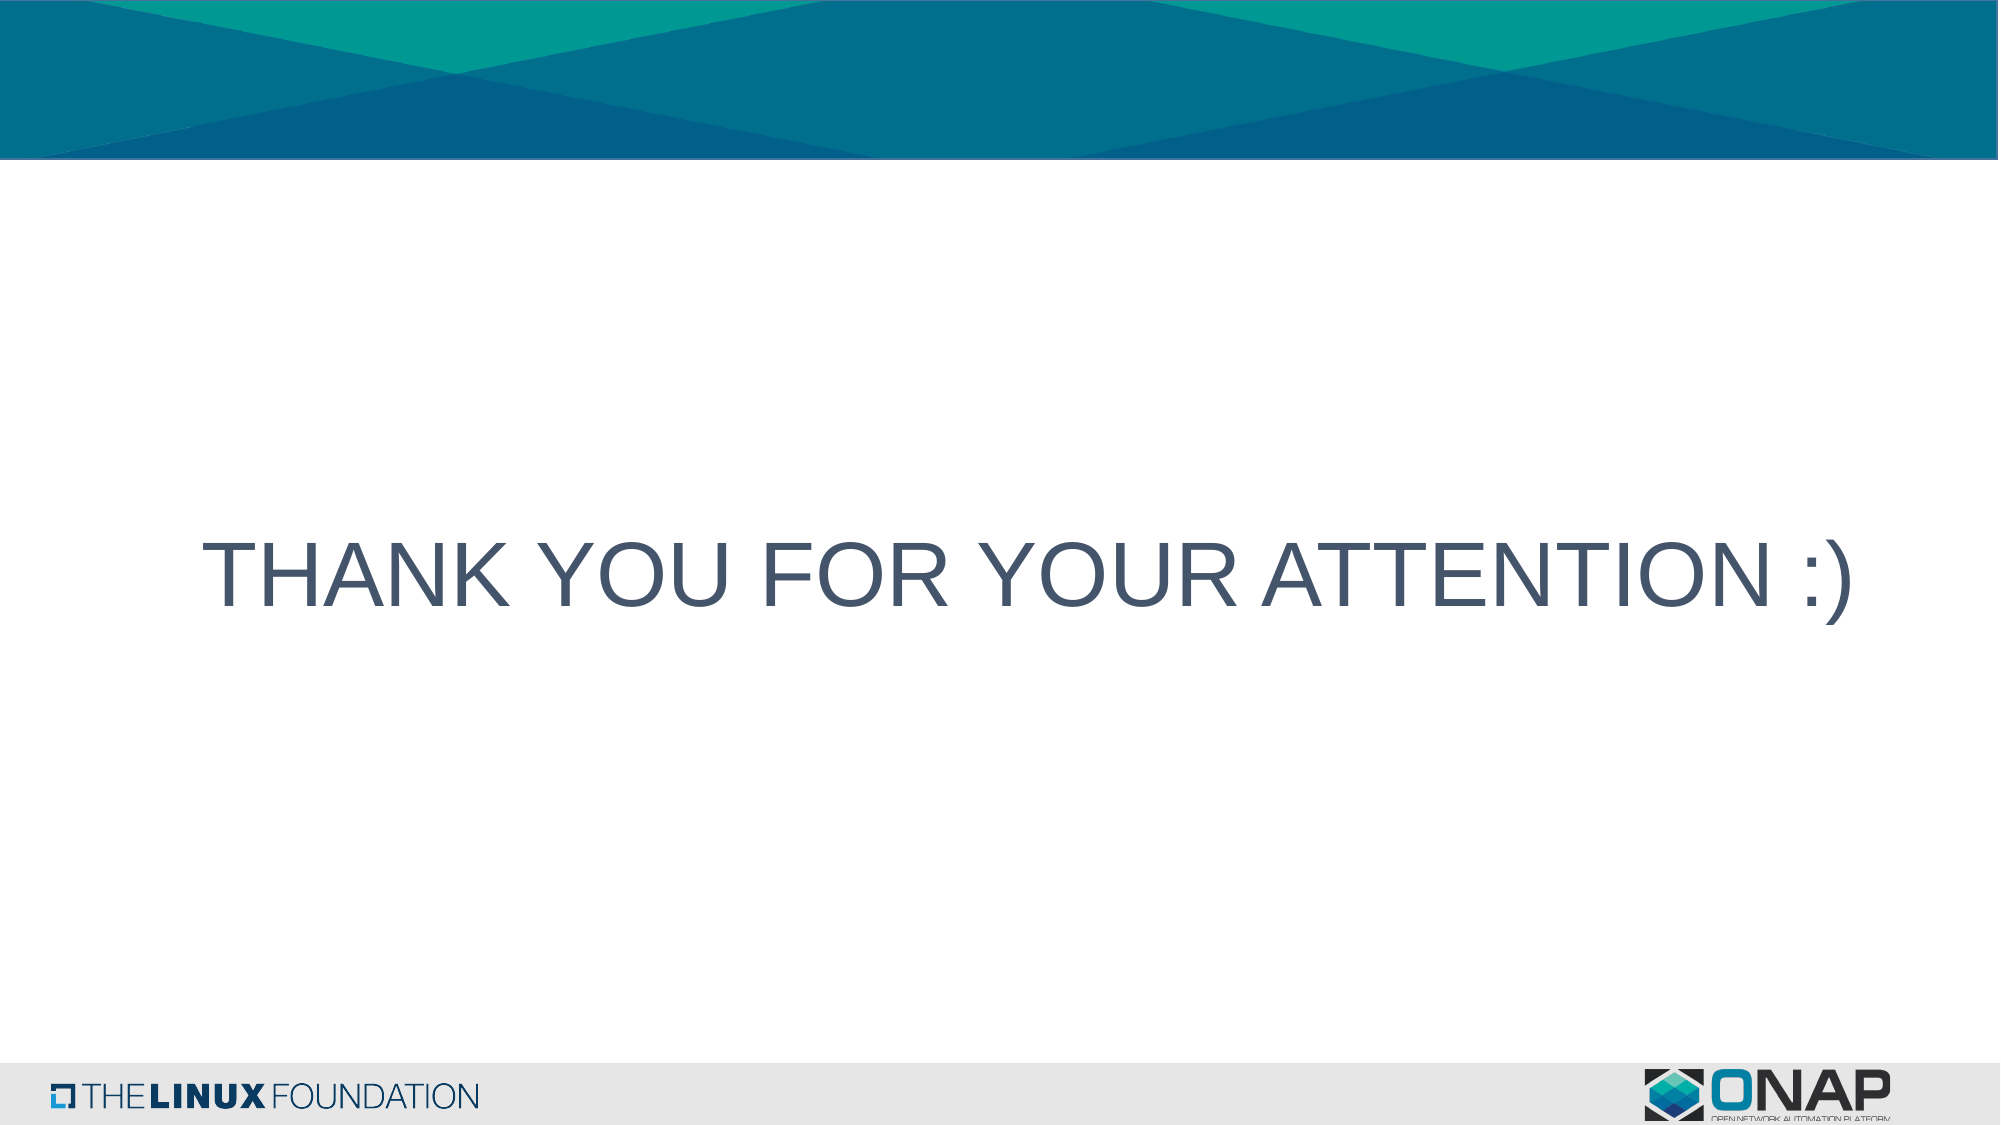

#
THANK YOU FOR YOUR ATTENTION :)